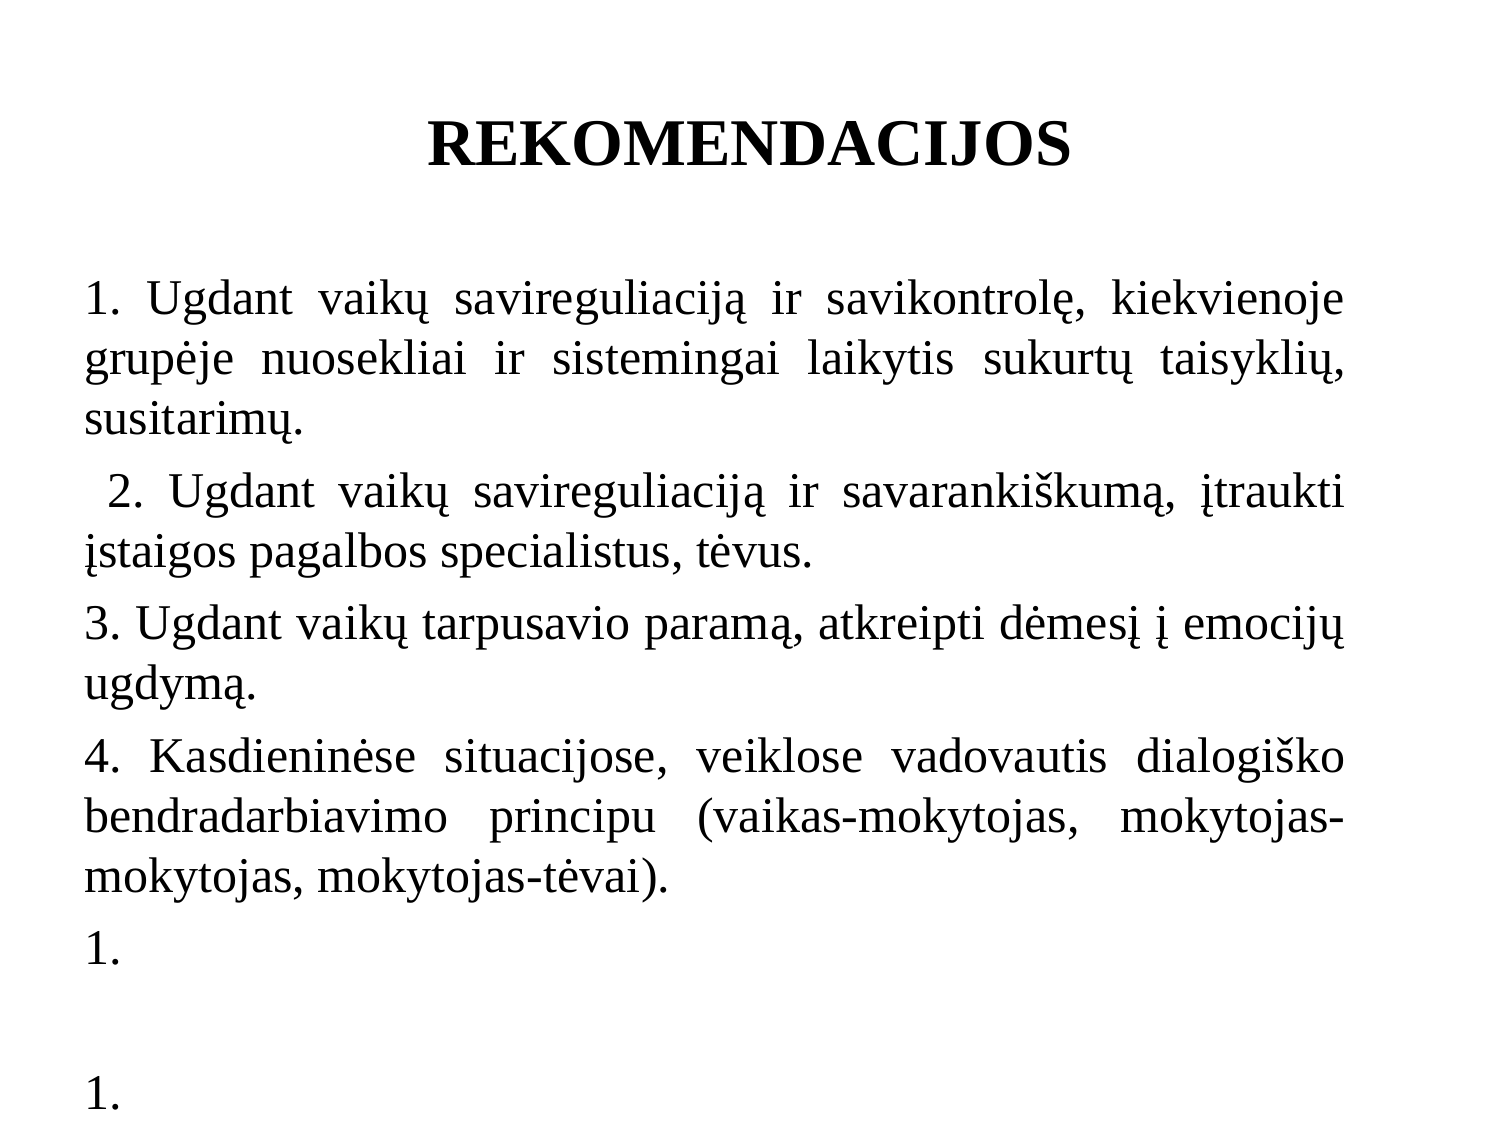

# REKOMENDACIJOS
1. Ugdant vaikų savireguliaciją ir savikontrolę, kiekvienoje grupėje nuosekliai ir sistemingai laikytis sukurtų taisyklių, susitarimų.
 2. Ugdant vaikų savireguliaciją ir savarankiškumą, įtraukti įstaigos pagalbos specialistus, tėvus.
3. Ugdant vaikų tarpusavio paramą, atkreipti dėmesį į emocijų ugdymą.
4. Kasdieninėse situacijose, veiklose vadovautis dialogiško bendradarbiavimo principu (vaikas-mokytojas, mokytojas-mokytojas, mokytojas-tėvai).